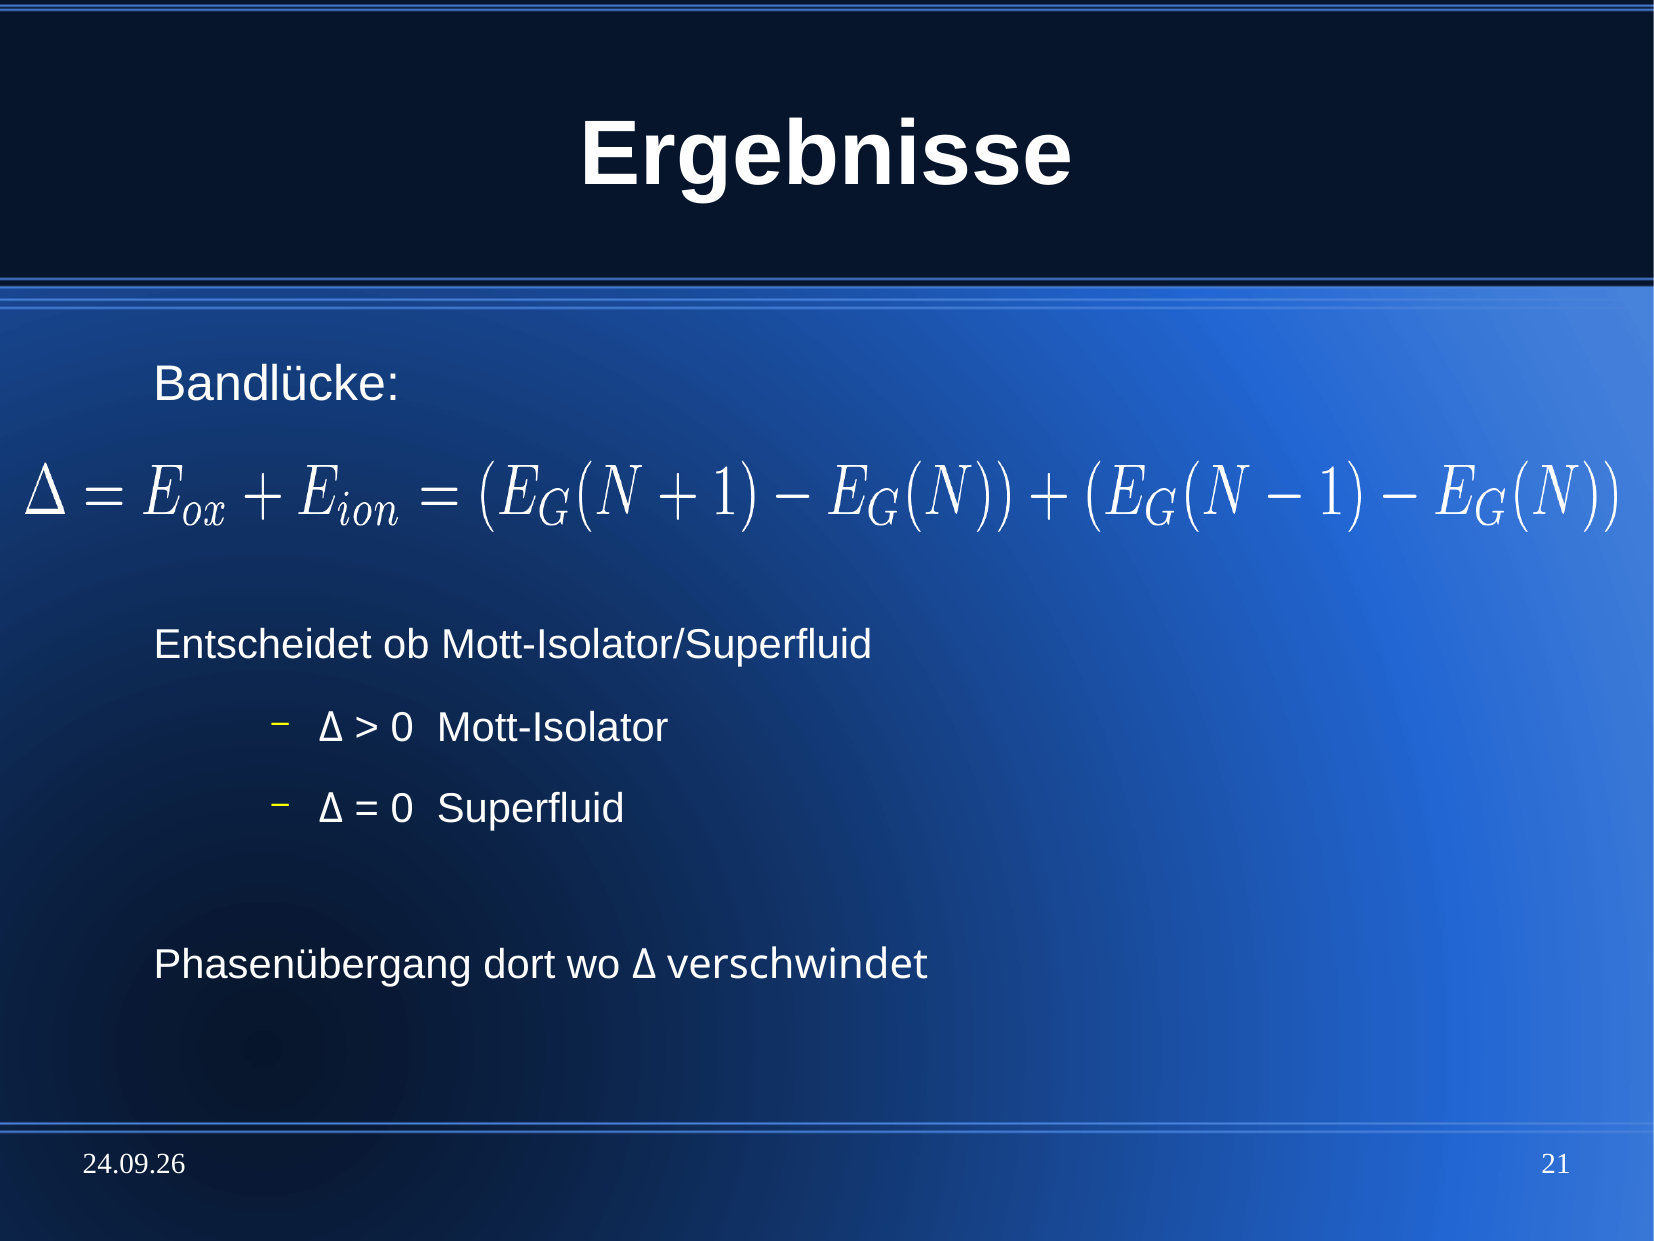

# Ergebnisse
Bandlücke:
Entscheidet ob Mott-Isolator/Superfluid
Δ > 0 Mott-Isolator
Δ = 0 Superfluid
Phasenübergang dort wo Δ verschwindet
21